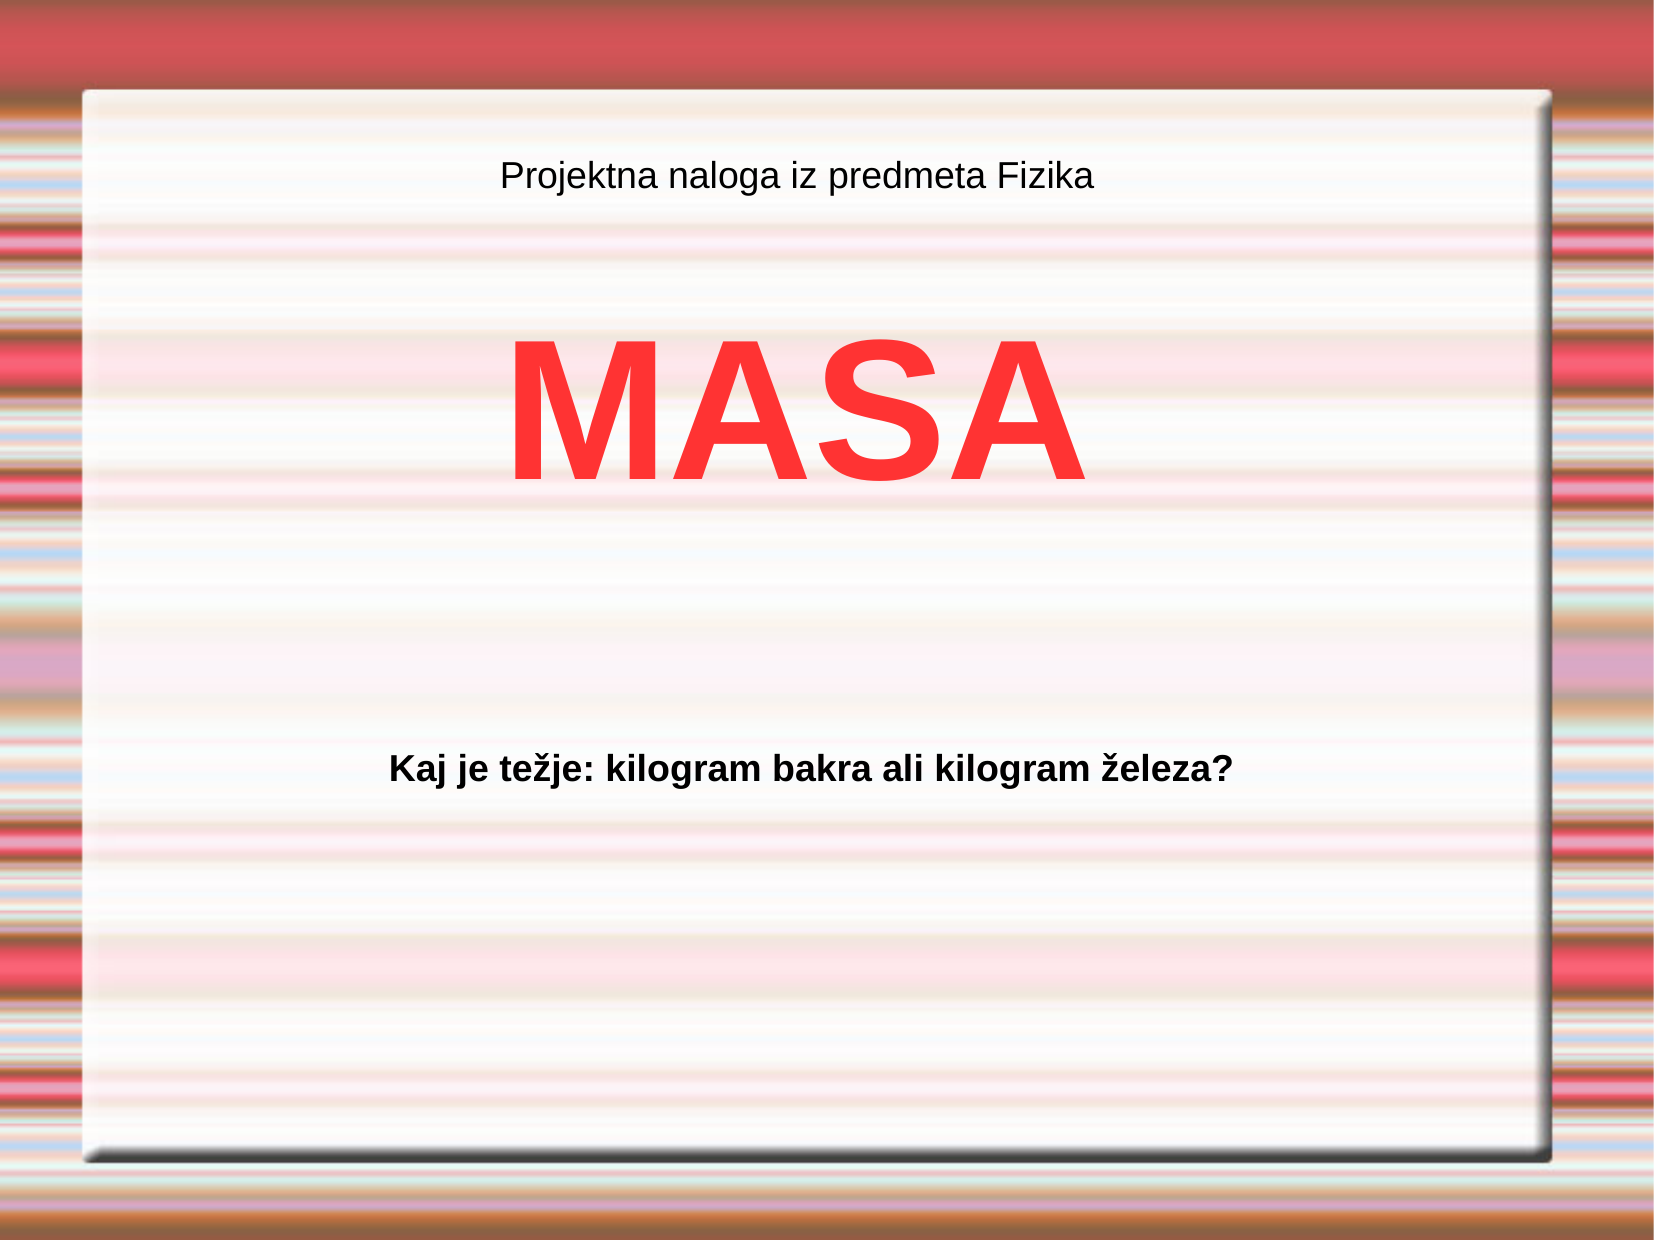

Projektna naloga iz predmeta Fizika
MASA
Kaj je težje: kilogram bakra ali kilogram železa?